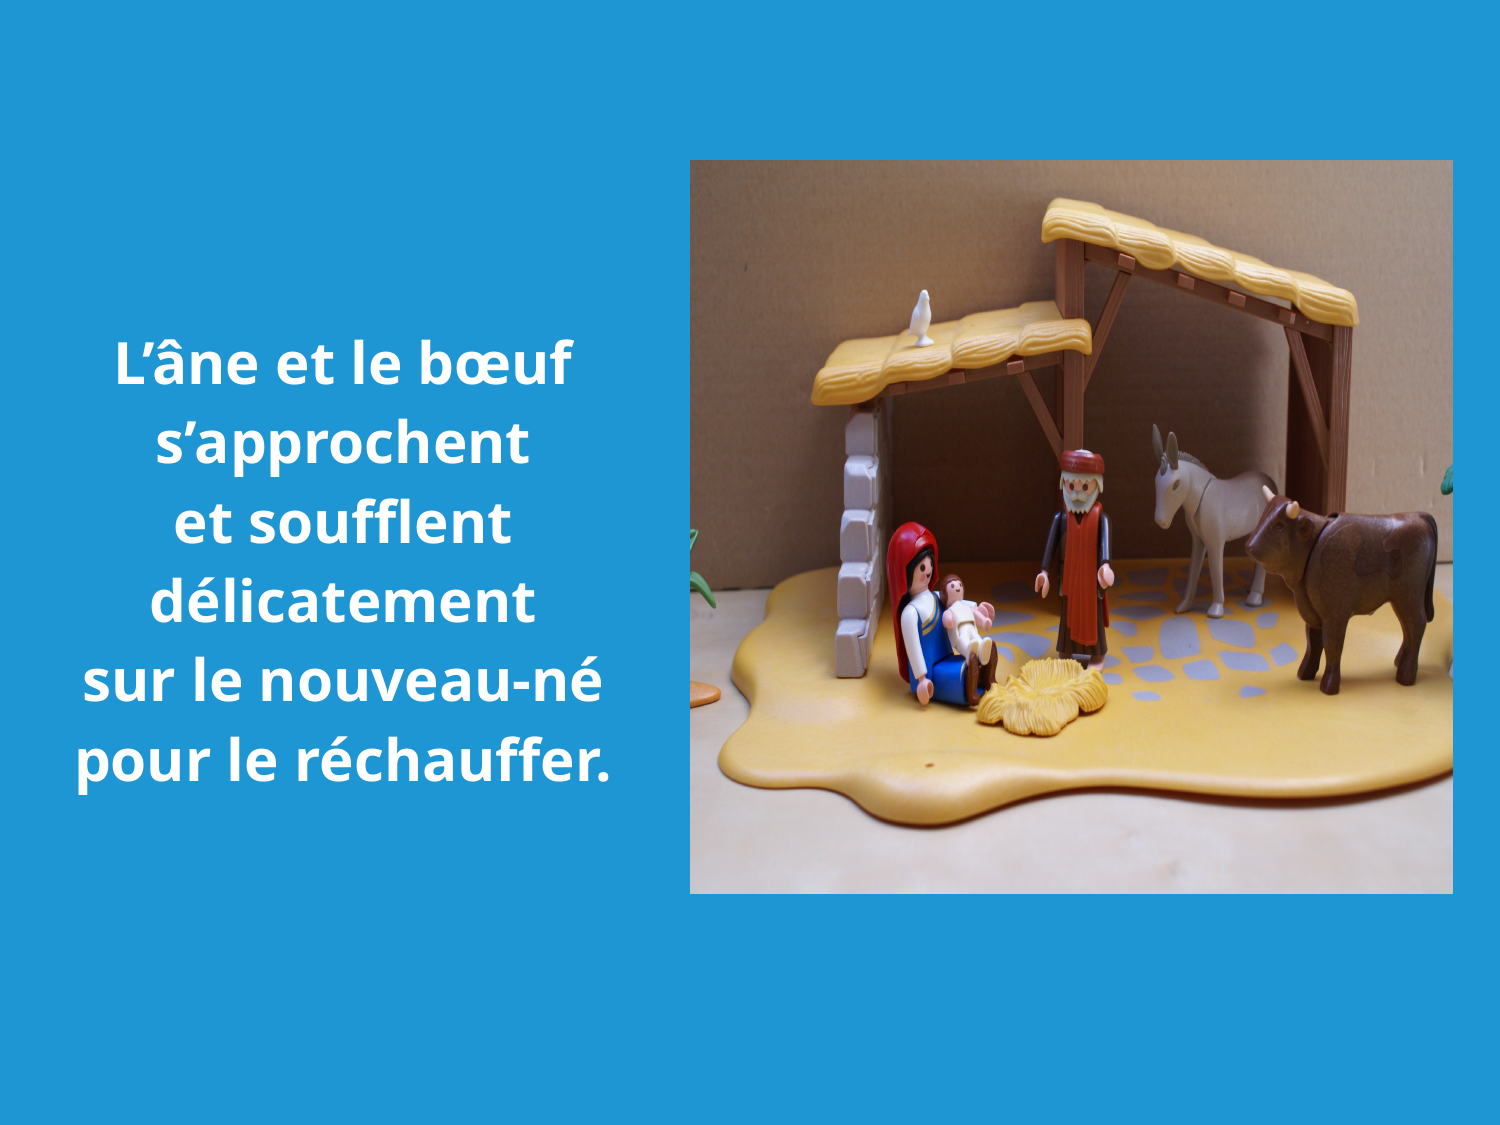

L’âne et le bœuf
s’approchent
et soufflent
délicatement
sur le nouveau-né
pour le réchauffer.